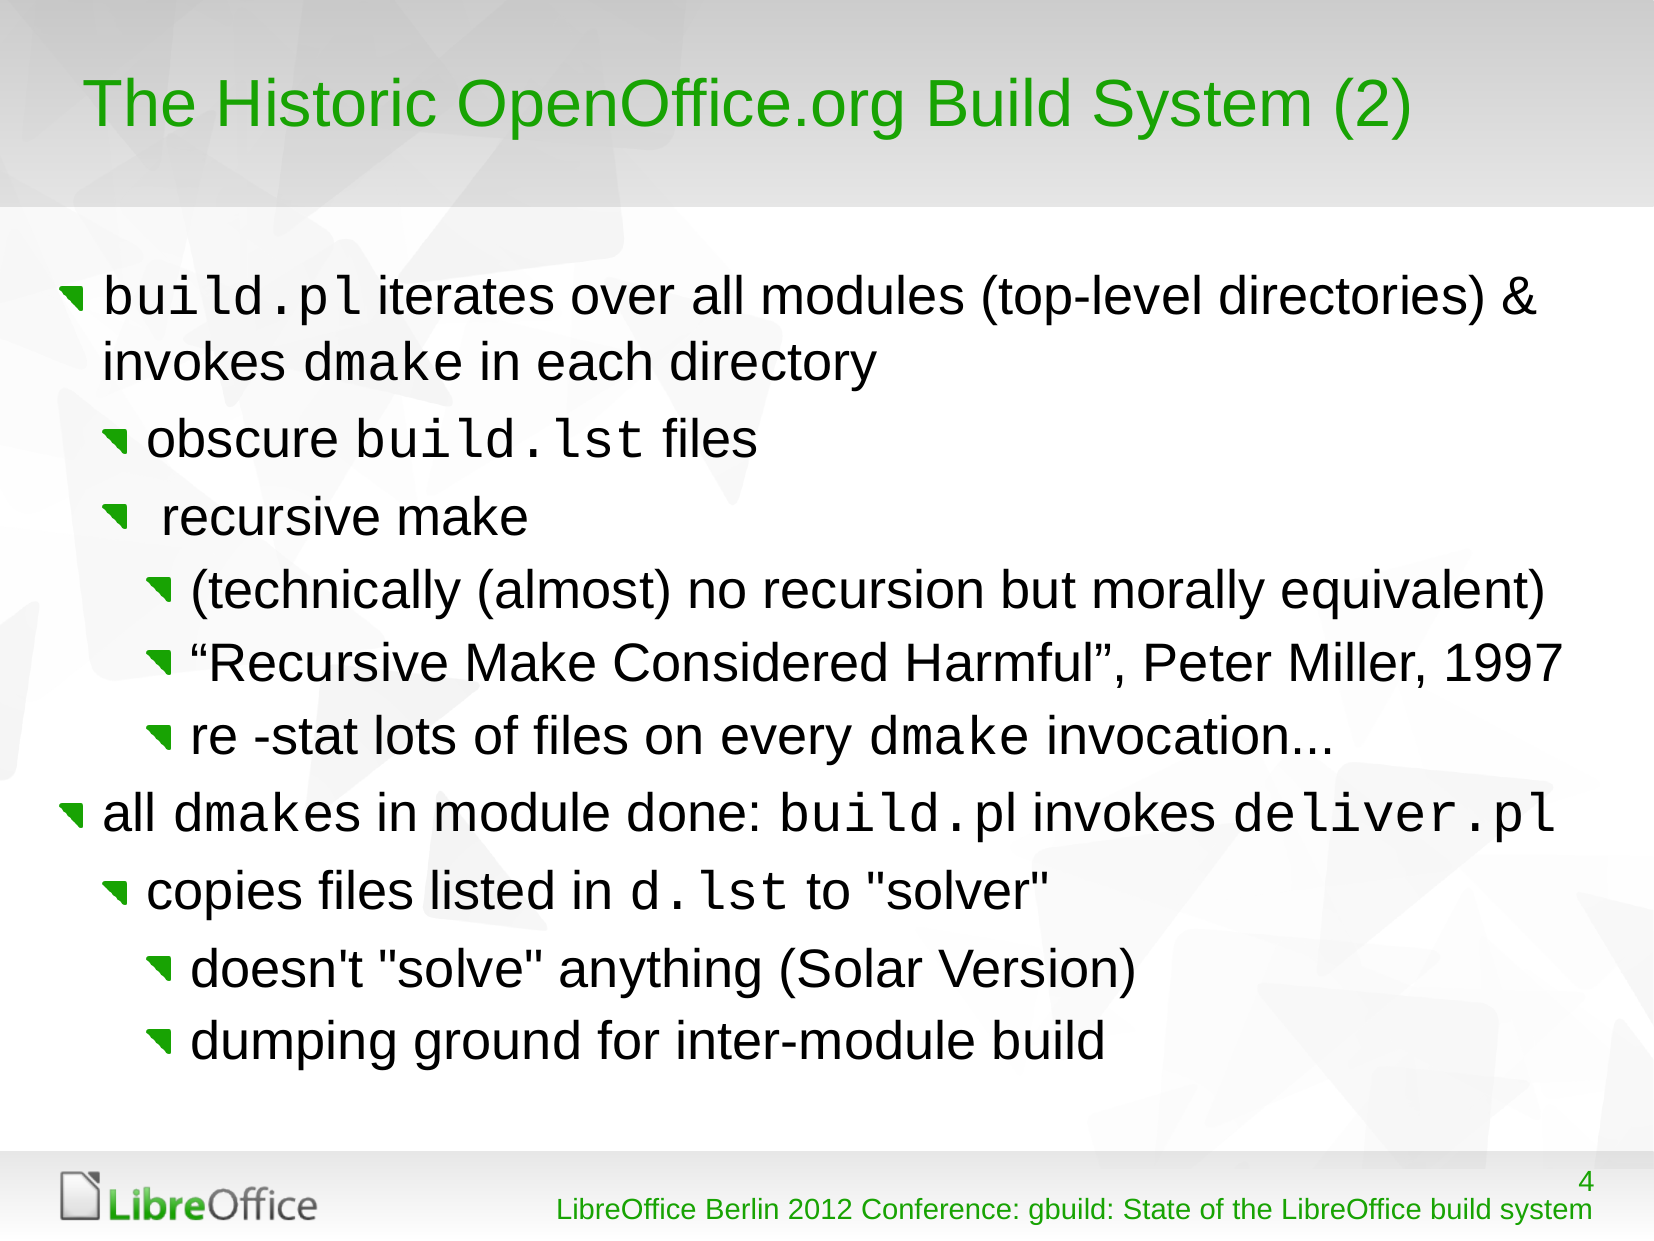

# The Historic OpenOffice.org Build System (2)
build.pl iterates over all modules (top-level directories) & invokes dmake in each directory
obscure build.lst files
 recursive make
(technically (almost) no recursion but morally equivalent)
“Recursive Make Considered Harmful”, Peter Miller, 1997
re -stat lots of files on every dmake invocation...
all dmakes in module done: build.pl invokes deliver.pl
copies files listed in d.lst to "solver"
doesn't "solve" anything (Solar Version)
dumping ground for inter-module build
4
LibreOffice Berlin 2012 Conference: gbuild: State of the LibreOffice build system